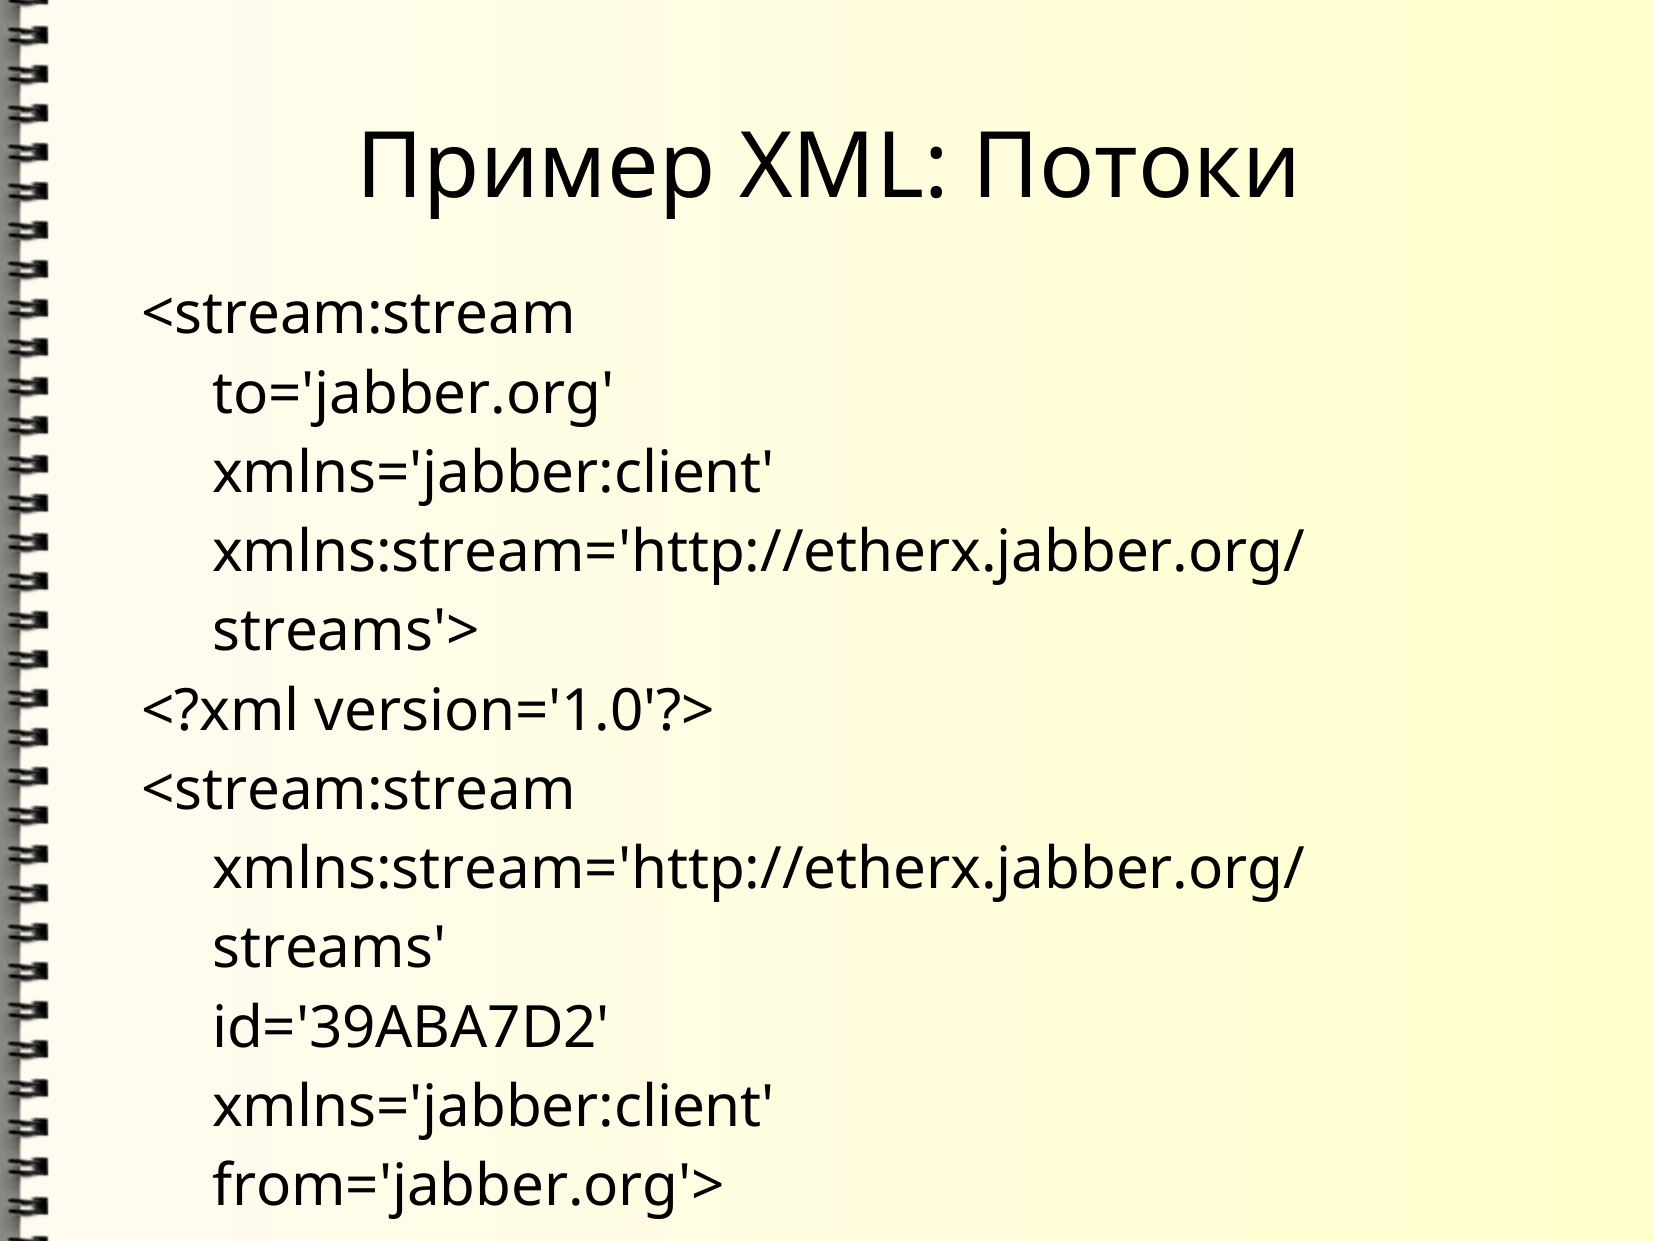

# Пример XML: Потоки
<stream:stream
to='jabber.org'
xmlns='jabber:client'
xmlns:stream='http://etherx.jabber.org/streams'>
<?xml version='1.0'?>
<stream:stream
xmlns:stream='http://etherx.jabber.org/streams'
id='39ABA7D2'
xmlns='jabber:client'
from='jabber.org'>
...
</stream:stream>
</stream:stream>